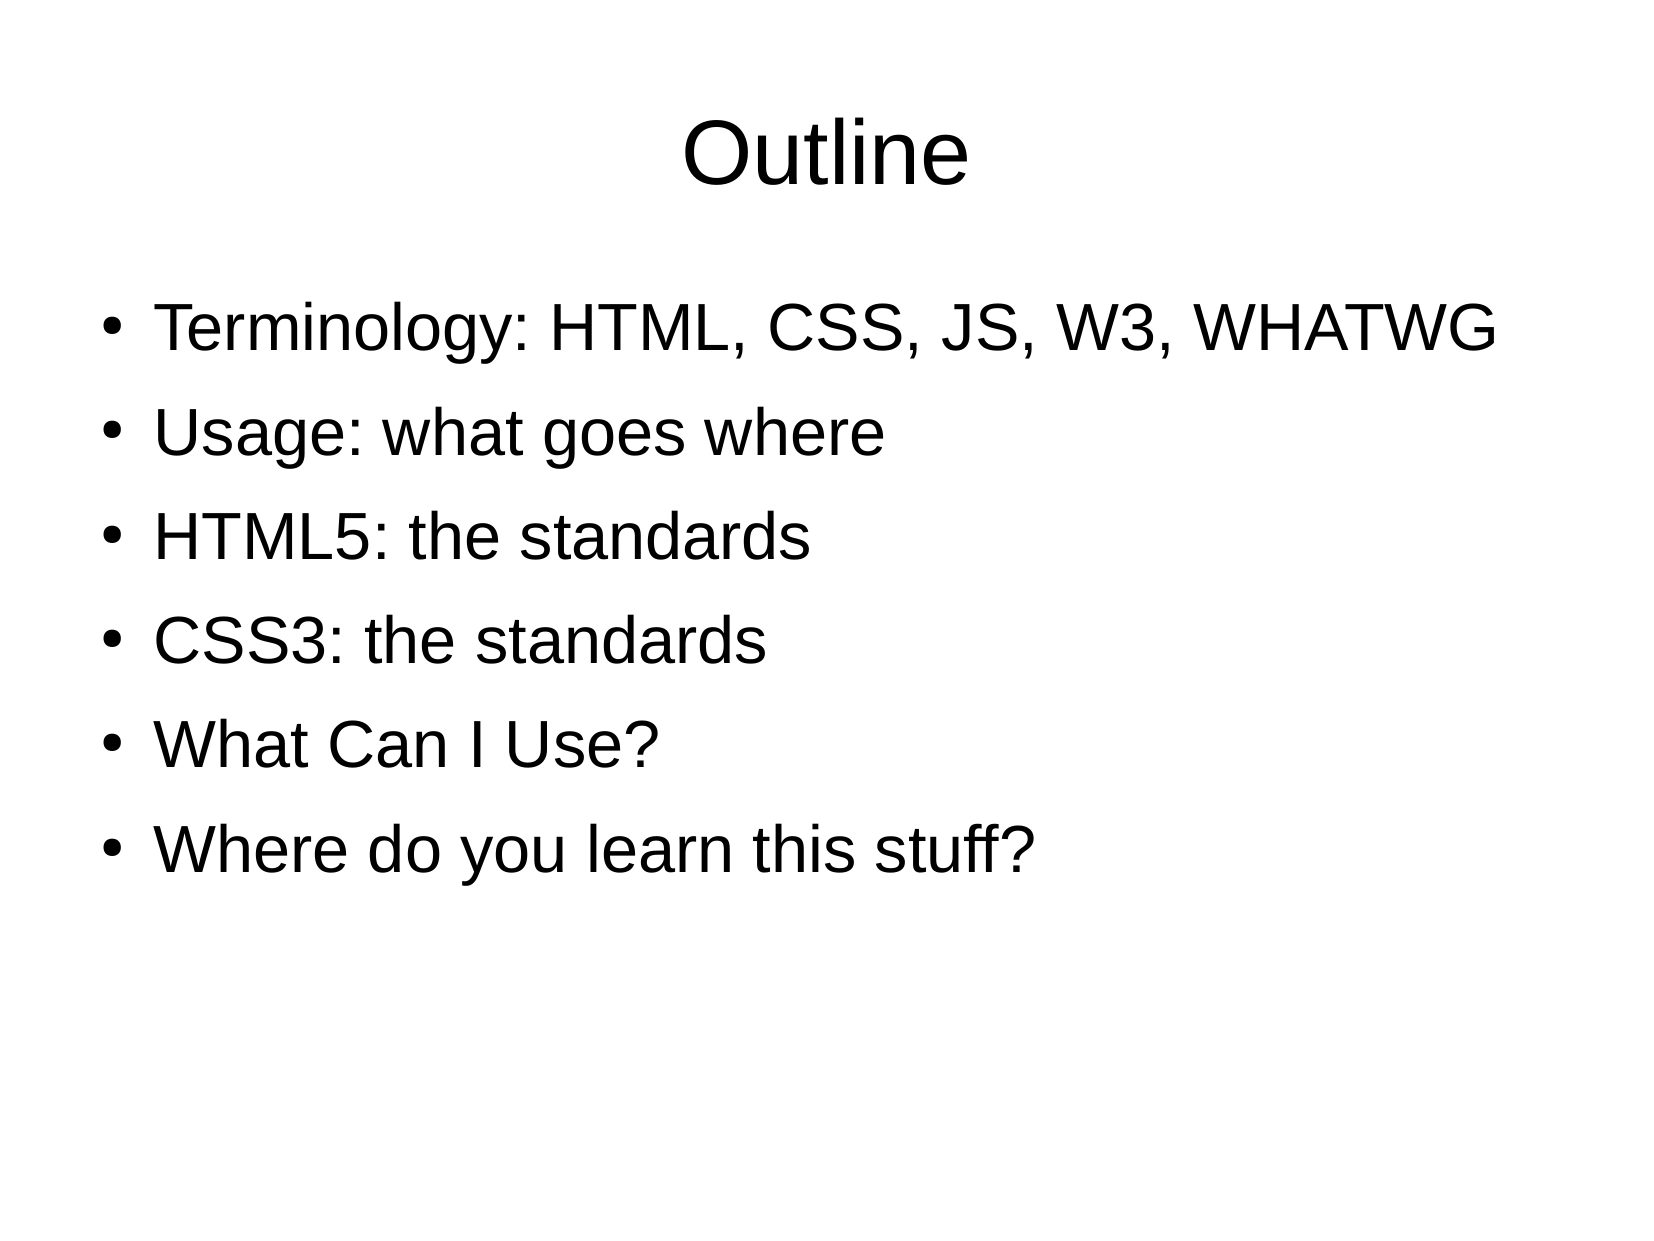

# Outline
Terminology: HTML, CSS, JS, W3, WHATWG
Usage: what goes where
HTML5: the standards
CSS3: the standards
What Can I Use?
Where do you learn this stuff?